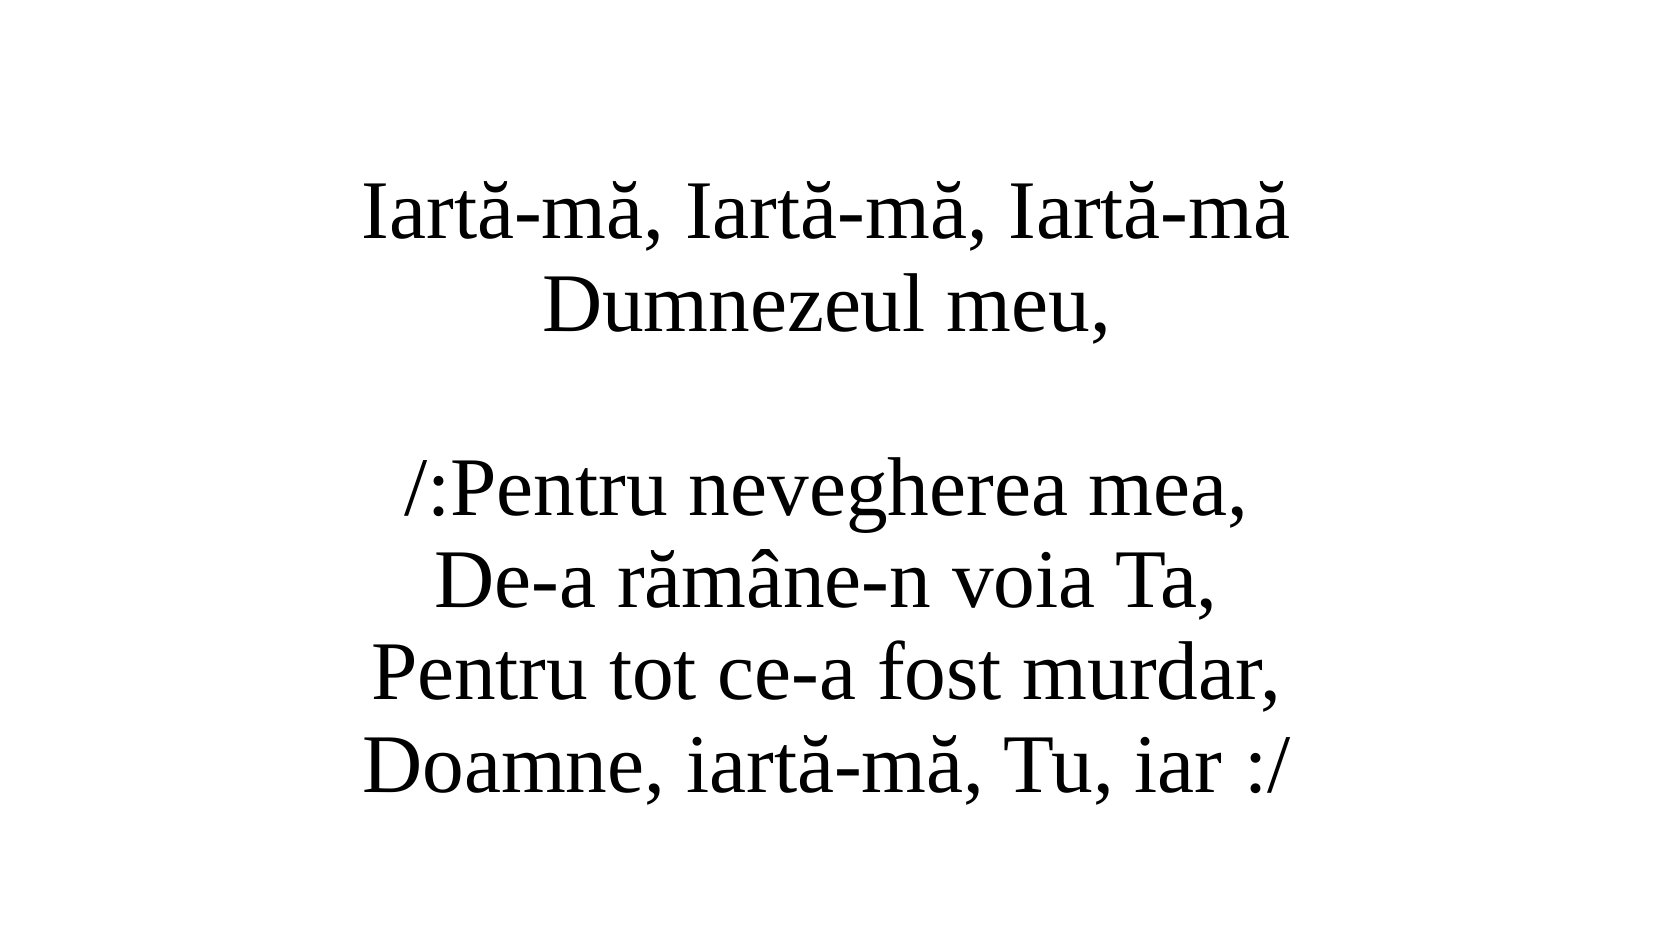

# Iartă-mă, Iartă-mă, Iartă-mă
Dumnezeul meu,
/:Pentru nevegherea mea,
De-a rămâne-n voia Ta,
Pentru tot ce-a fost murdar,
Doamne, iartă-mă, Tu, iar :/